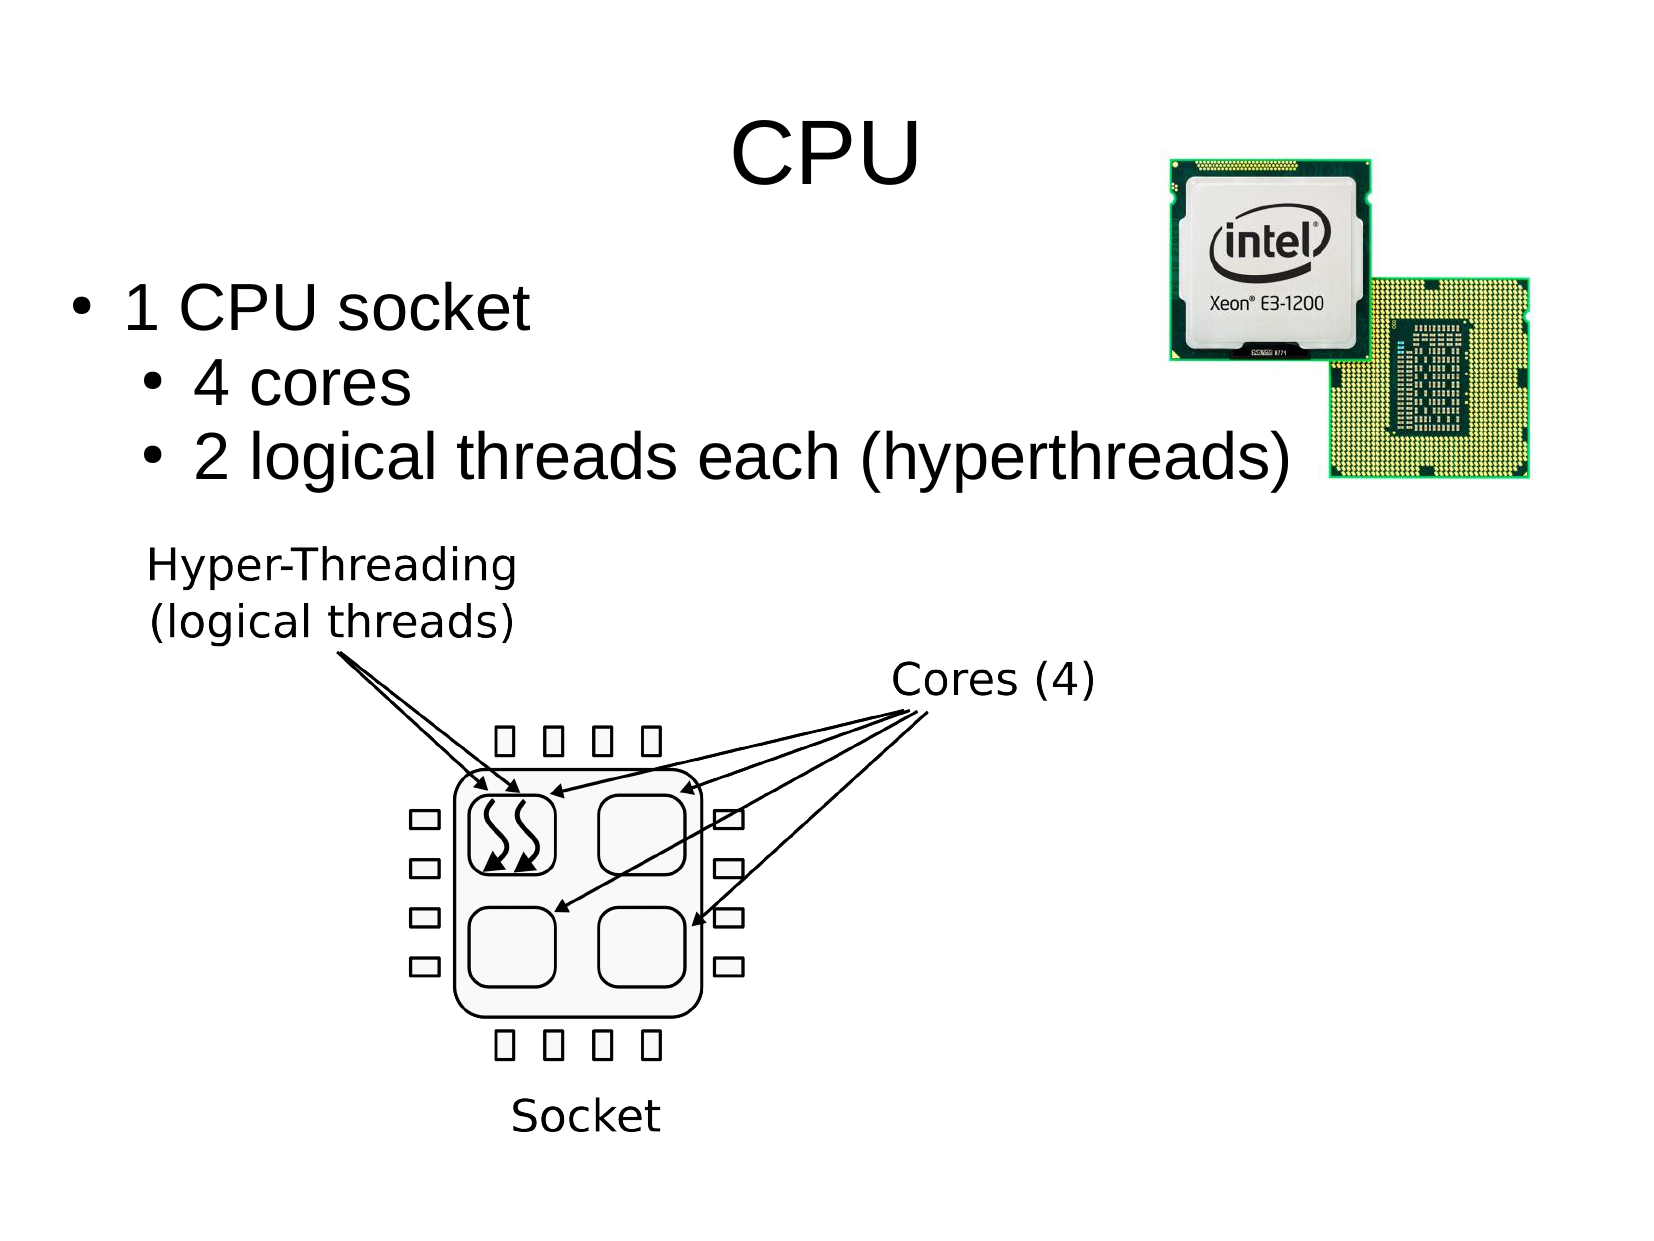

# CPU
1 CPU socket
4 cores
2 logical threads each (hyperthreads)